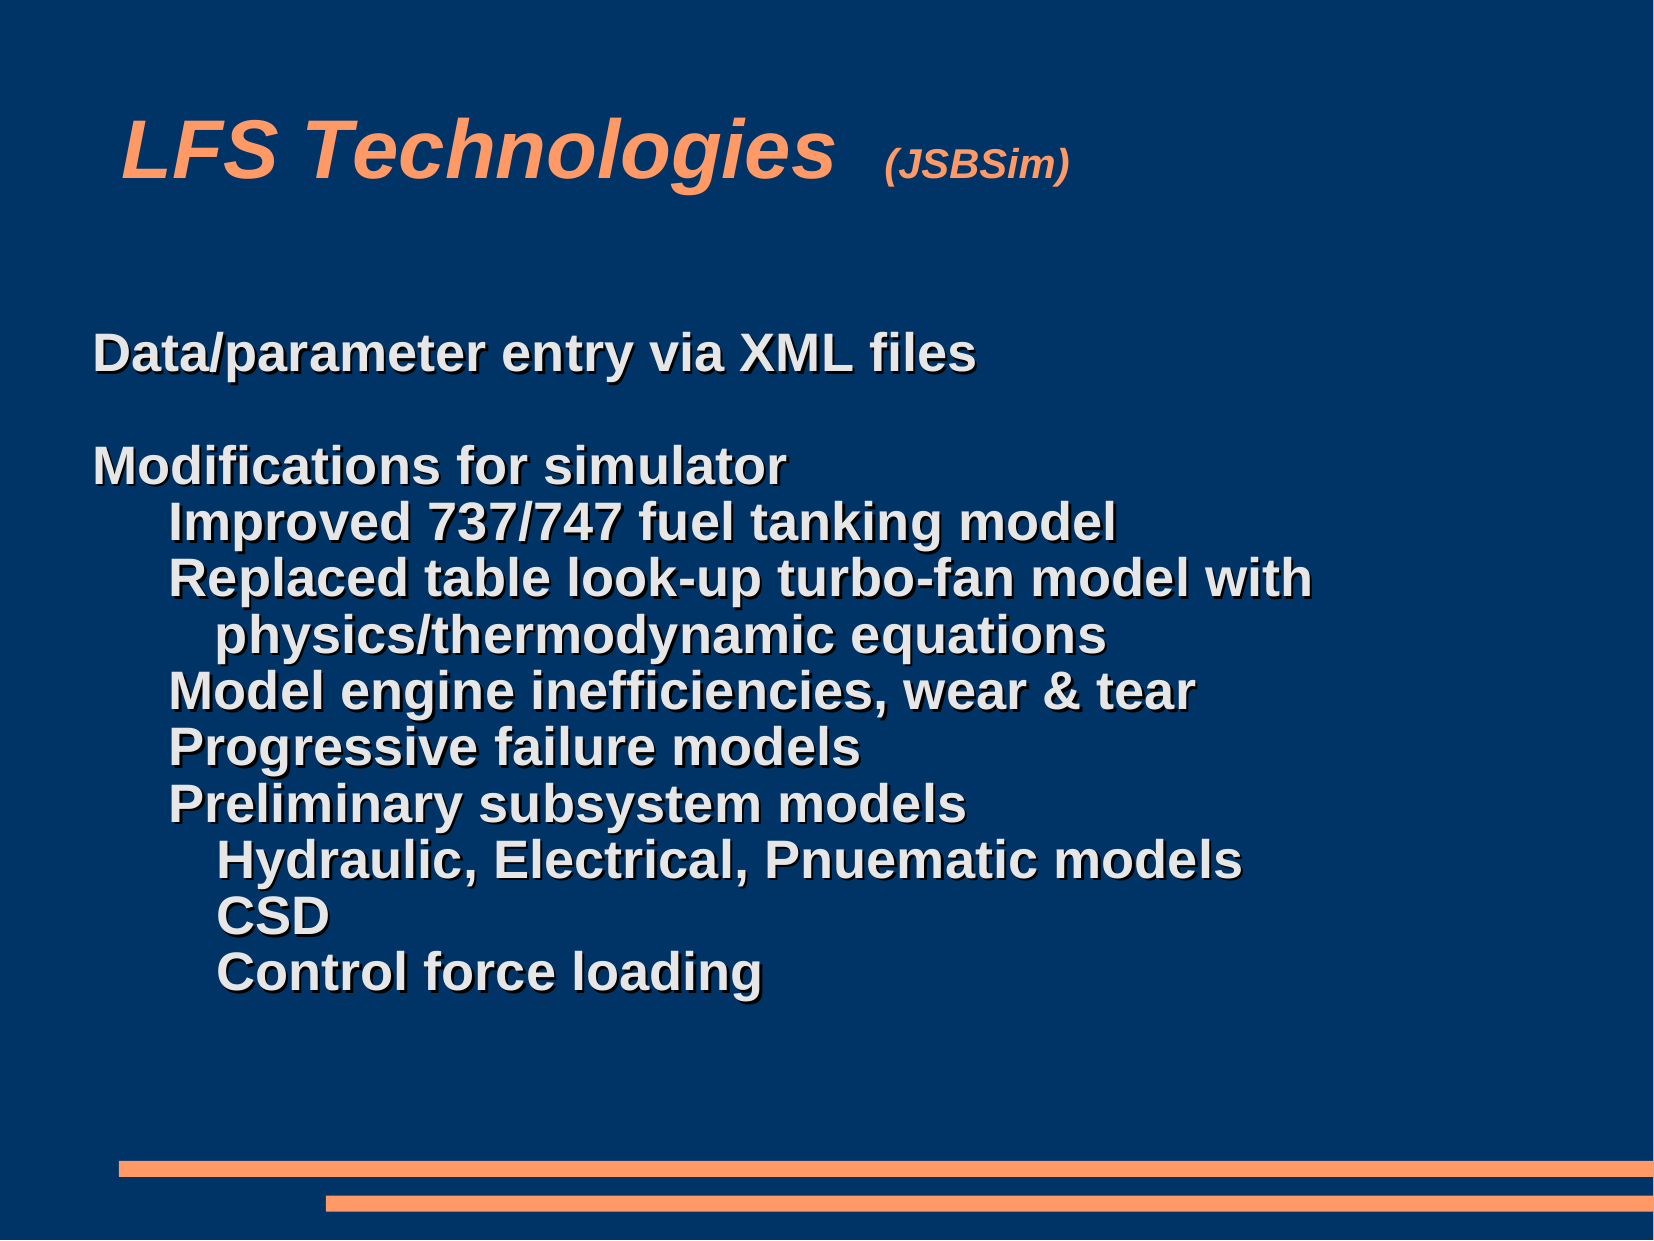

# LFS Technologies (JSBSim)‏
Data/parameter entry via XML files
Modifications for simulator
Improved 737/747 fuel tanking model
Replaced table look-up turbo-fan model with physics/thermodynamic equations
Model engine inefficiencies, wear & tear
Progressive failure models
Preliminary subsystem models
Hydraulic, Electrical, Pnuematic models
CSD
Control force loading